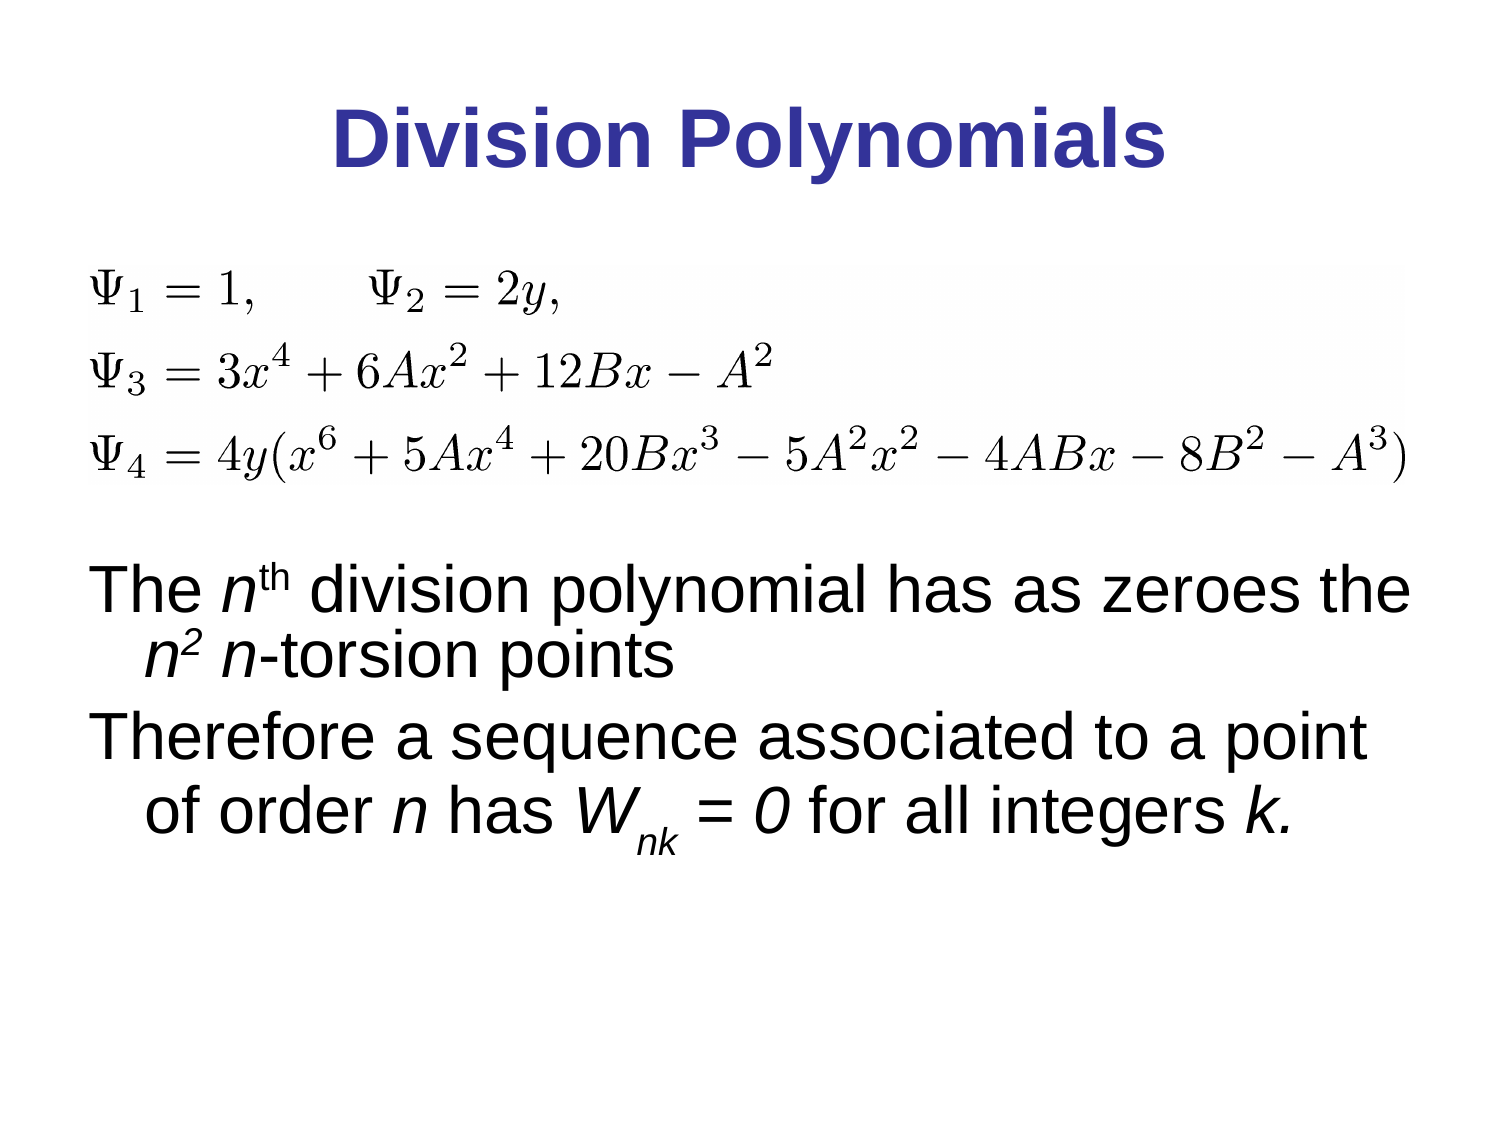

# Division Polynomials
The nth division polynomial has as zeroes the n2 n-torsion points
Therefore a sequence associated to a point of order n has Wnk = 0 for all integers k.